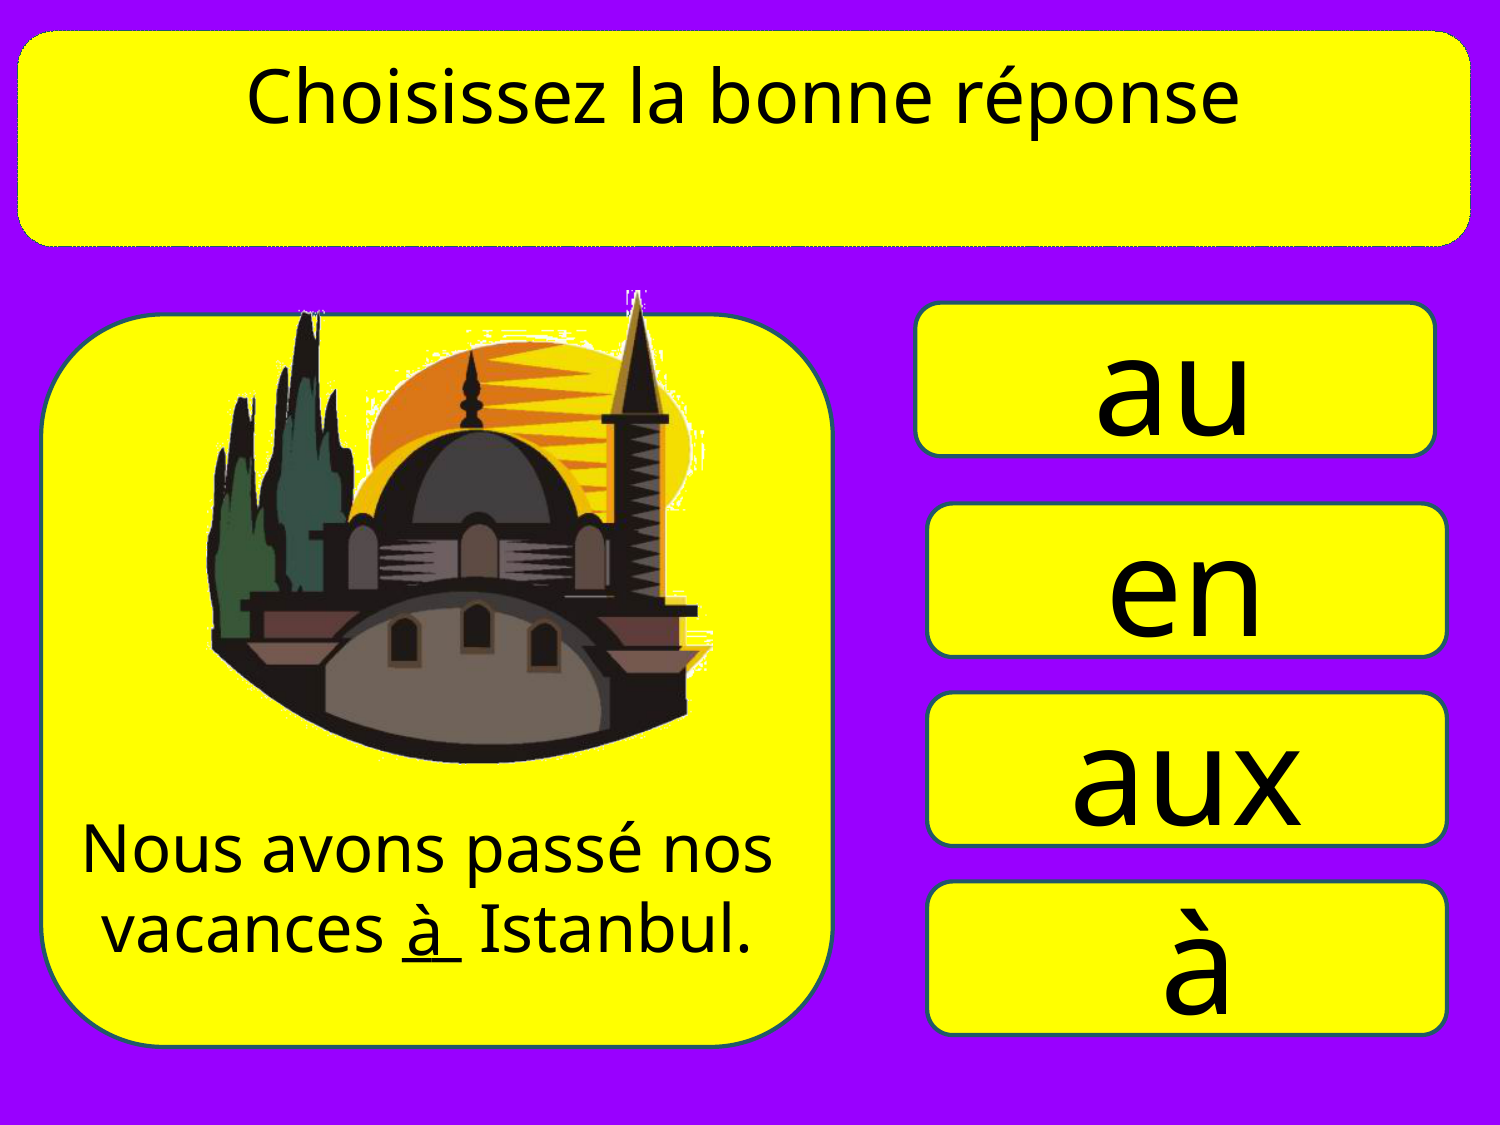

Choisissez la bonne réponse
au
en
aux
Nous avons passé nos vacances __ Istanbul.
à
à